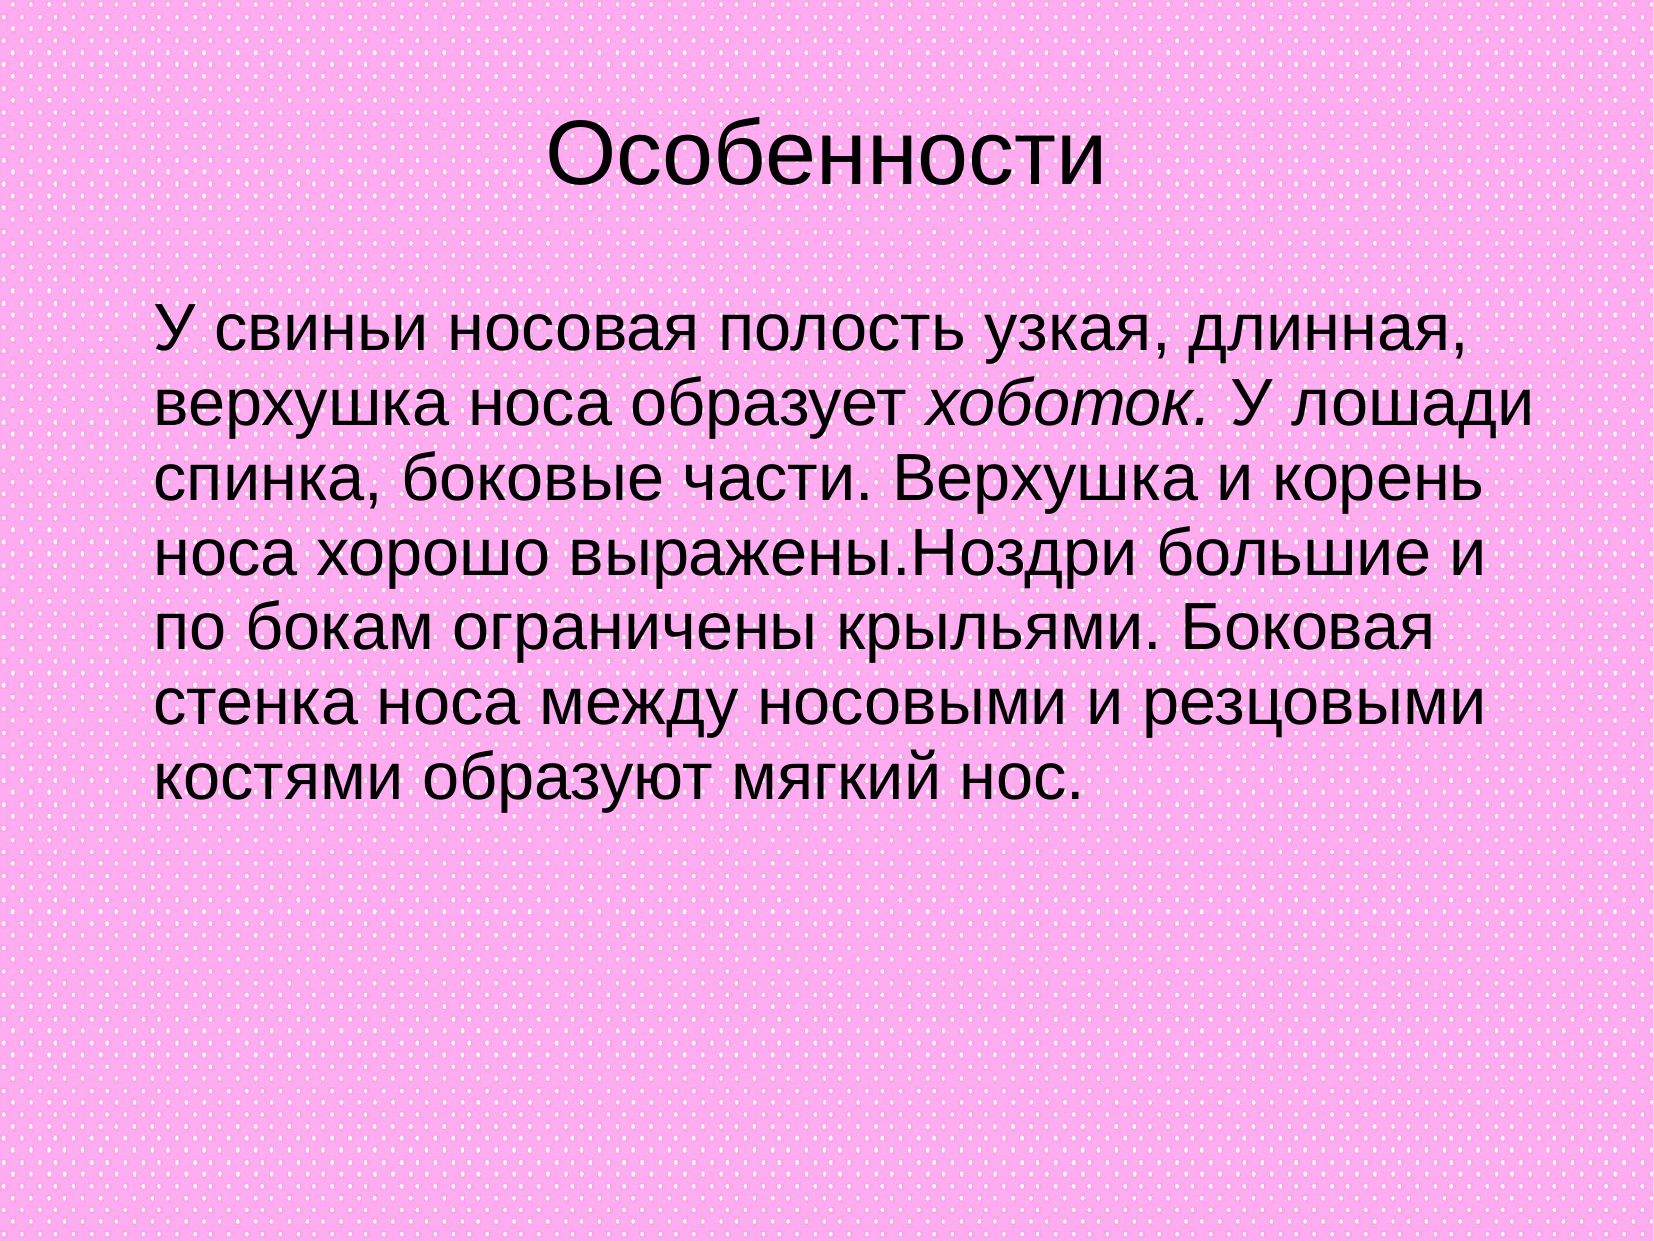

# Особенности
У свиньи носовая полость узкая, длинная, верхушка носа образует хоботок. У лошади спинка, боковые части. Верхушка и корень носа хорошо выражены.Ноздри большие и по бокам ограничены крыльями. Боковая стенка носа между носовыми и резцовыми костями образуют мягкий нос.